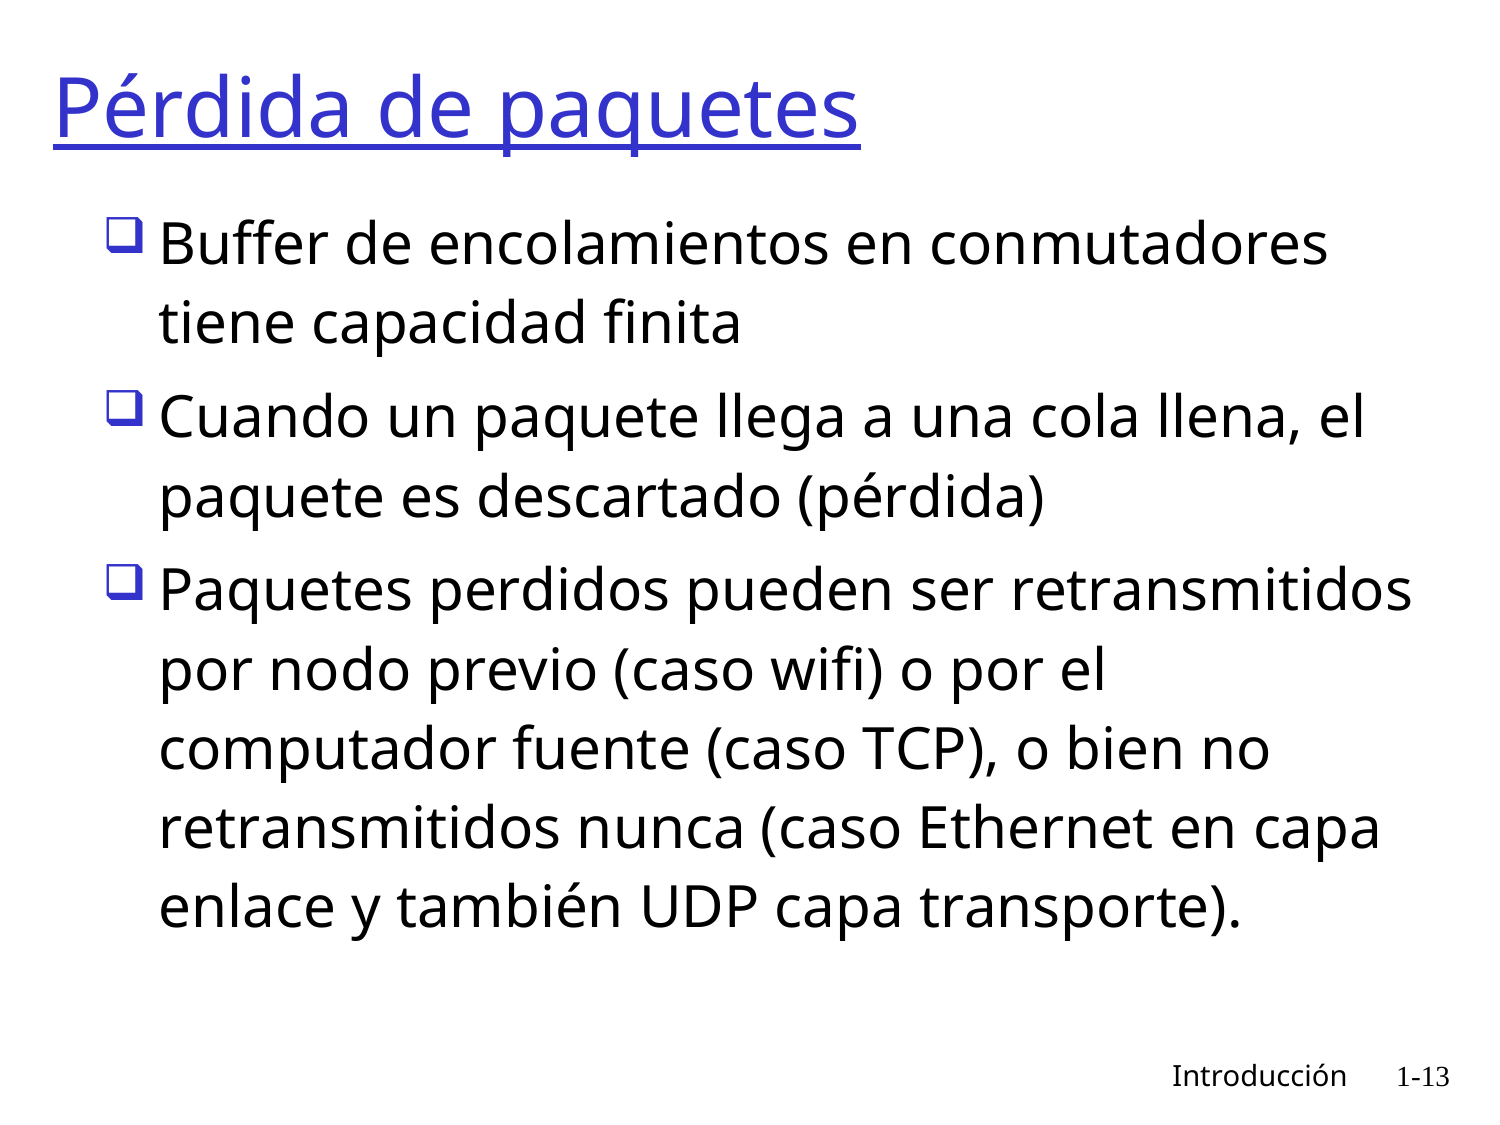

# Pérdida de paquetes
Buffer de encolamientos en conmutadores tiene capacidad finita
Cuando un paquete llega a una cola llena, el paquete es descartado (pérdida)
Paquetes perdidos pueden ser retransmitidos por nodo previo (caso wifi) o por el computador fuente (caso TCP), o bien no retransmitidos nunca (caso Ethernet en capa enlace y también UDP capa transporte).
 Introducción